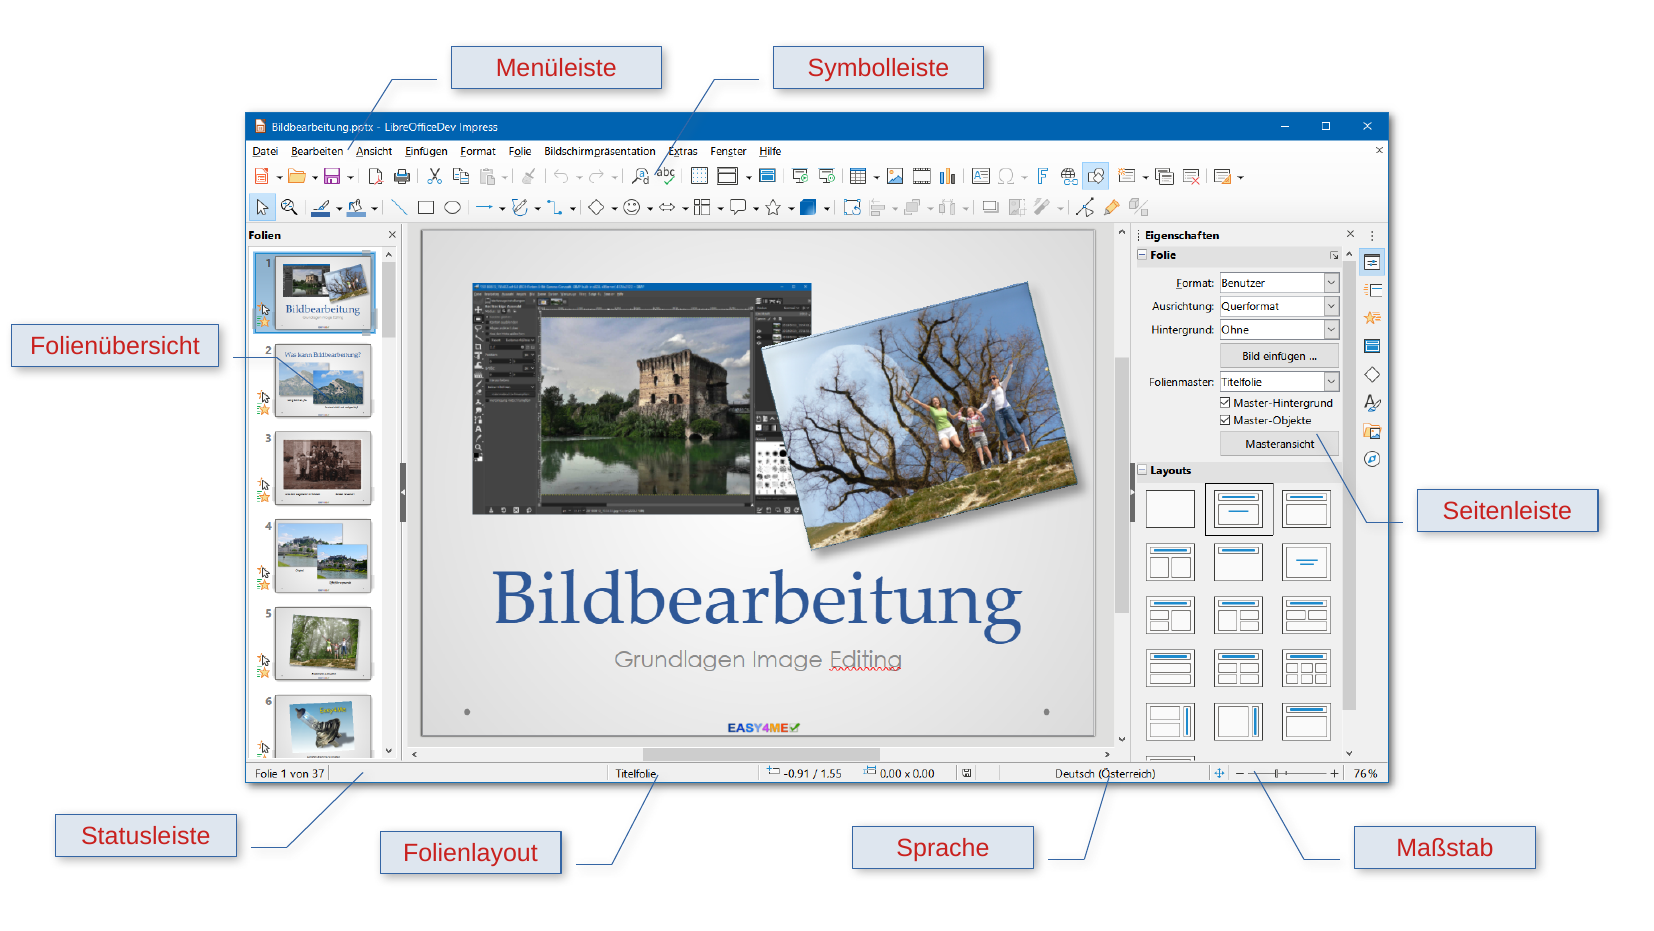

Menüleiste
Symbolleiste
Folienübersicht
Seitenleiste
Statusleiste
Sprache
Maßstab
Folienlayout